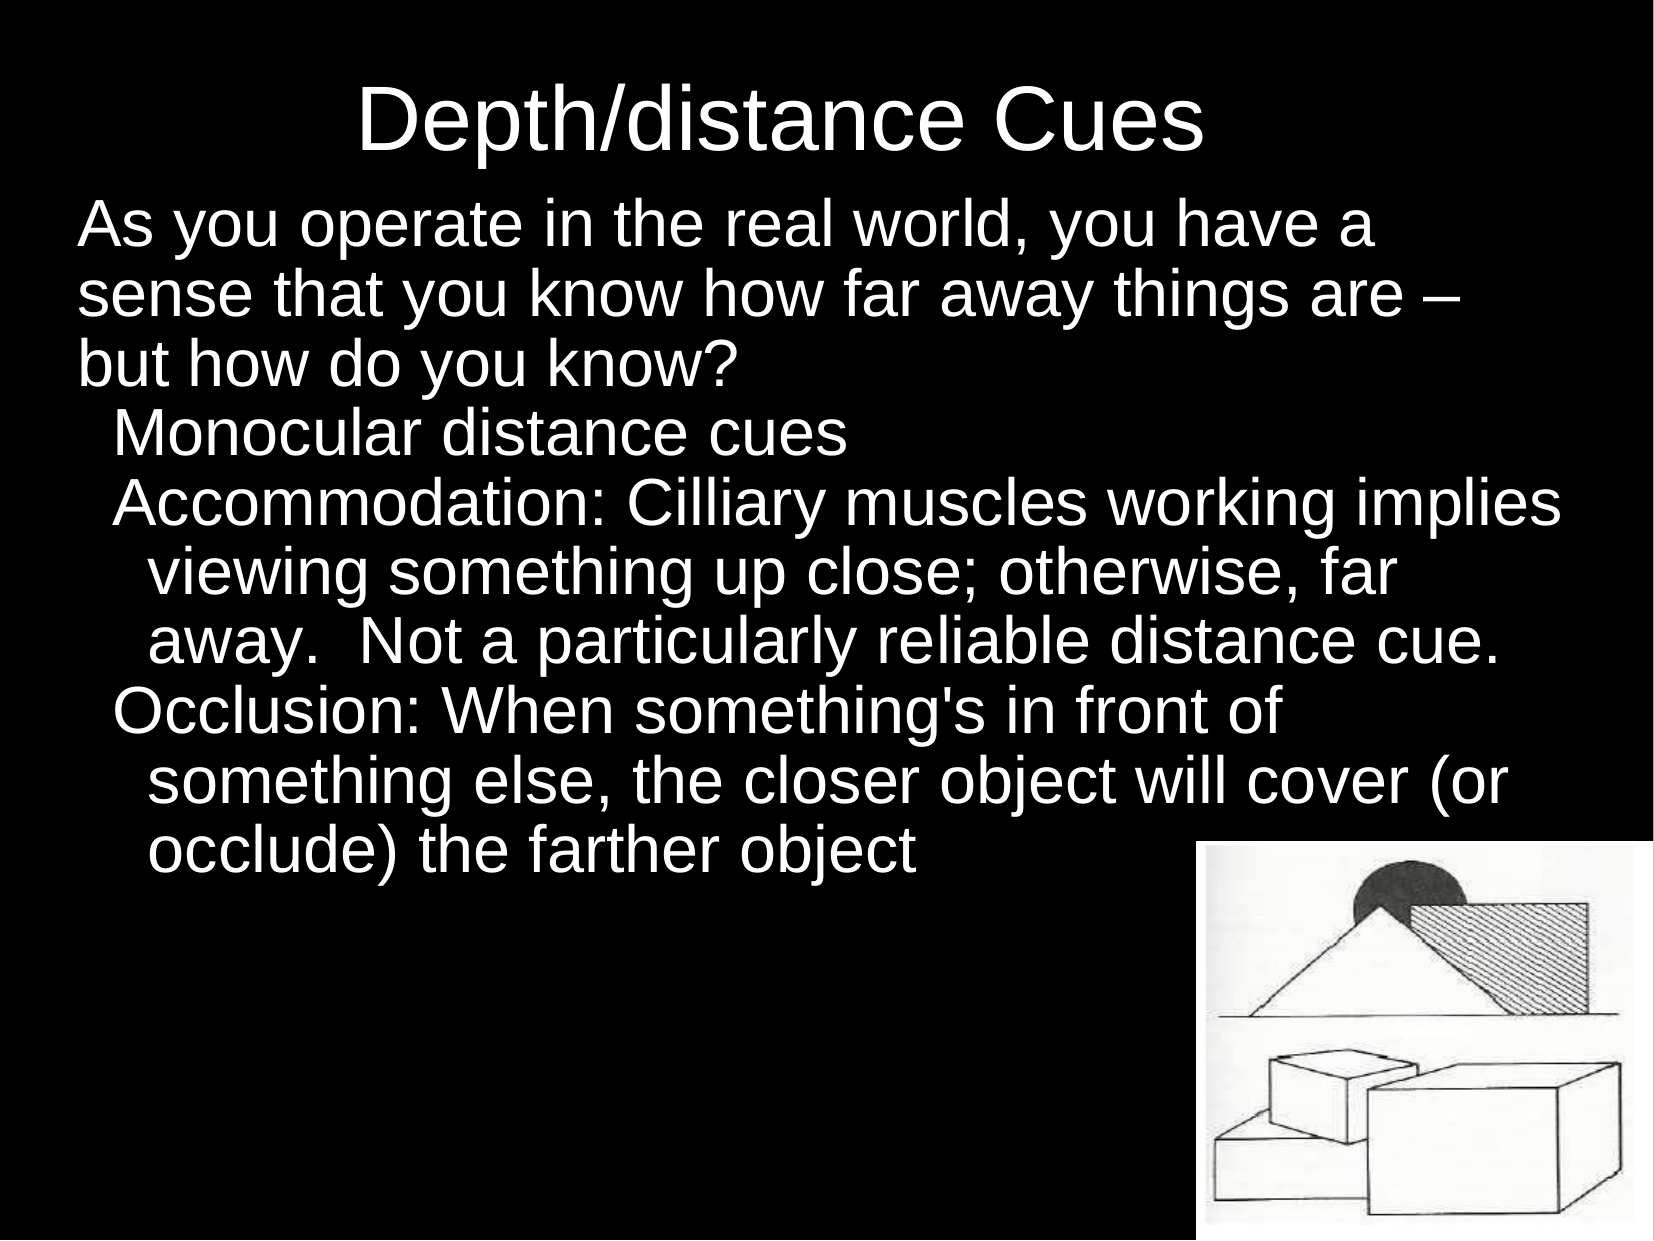

# Depth/distance Cues
As you operate in the real world, you have a sense that you know how far away things are – but how do you know?
Monocular distance cues
Accommodation: Cilliary muscles working implies viewing something up close; otherwise, far away. Not a particularly reliable distance cue.
Occlusion: When something's in front of something else, the closer object will cover (or occlude) the farther object